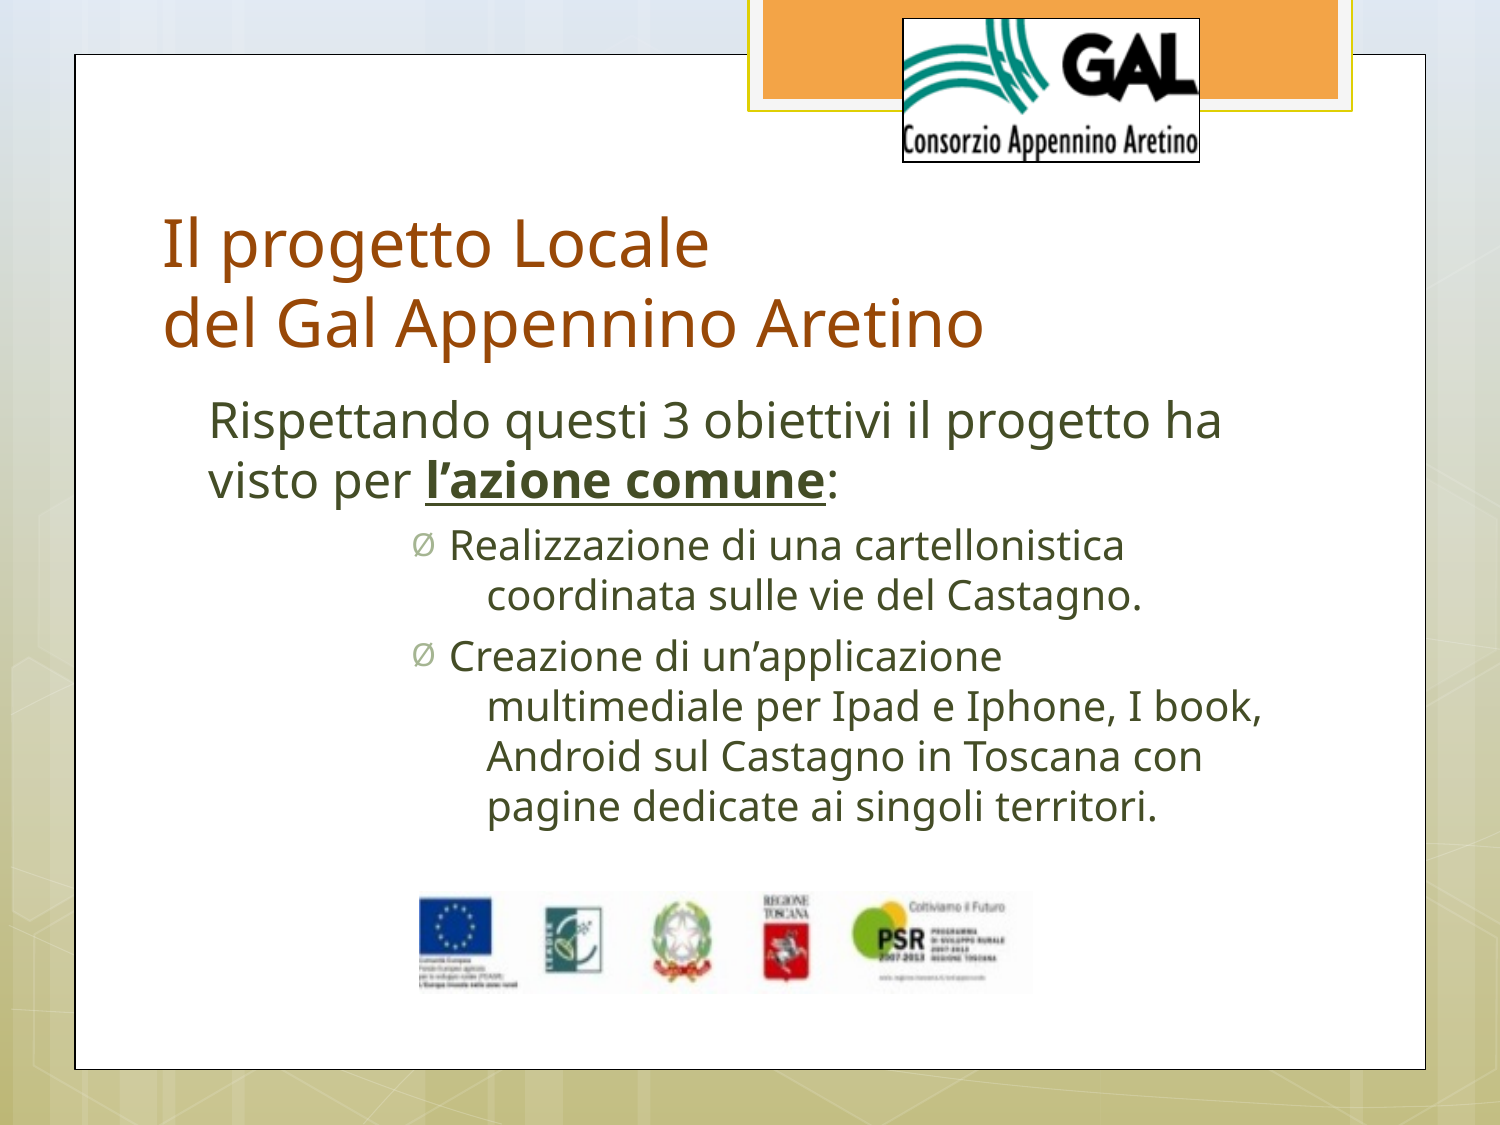

# Il progetto Locale del Gal Appennino Aretino
Rispettando questi 3 obiettivi il progetto ha visto per l’azione comune:
Realizzazione di una cartellonistica coordinata sulle vie del Castagno.
Creazione di un’applicazione multimediale per Ipad e Iphone, I book, Android sul Castagno in Toscana con pagine dedicate ai singoli territori.